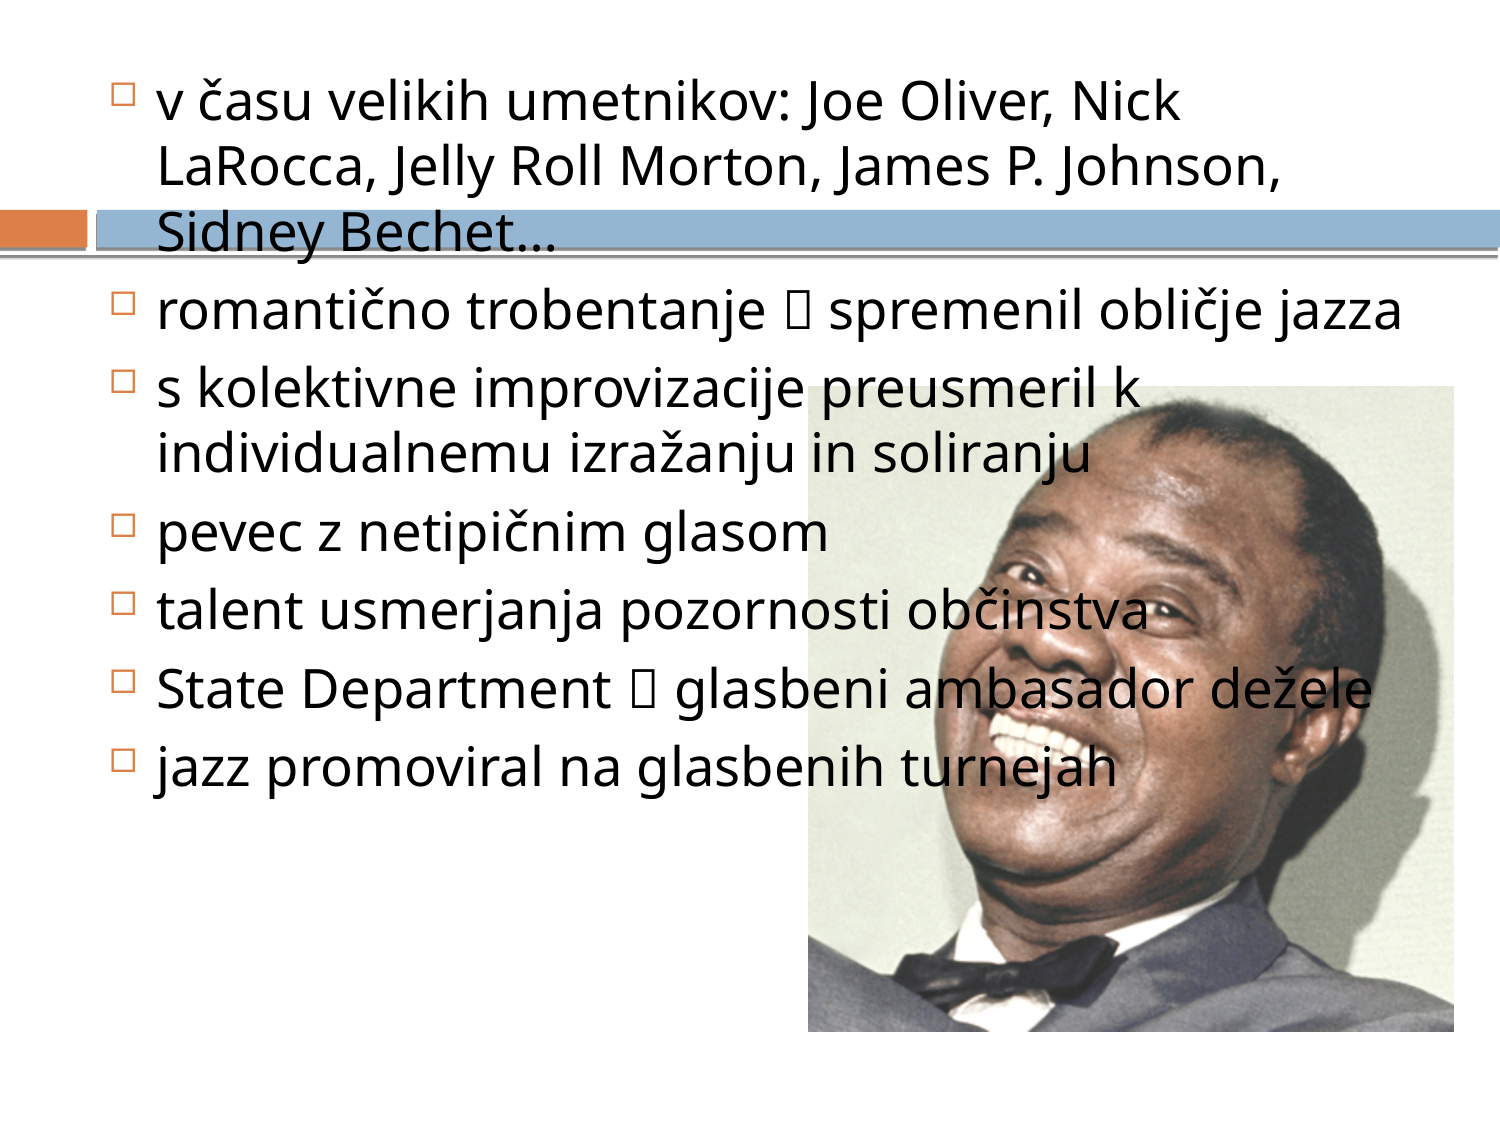

# v času velikih umetnikov: Joe Oliver, Nick LaRocca, Jelly Roll Morton, James P. Johnson, Sidney Bechet…
romantično trobentanje  spremenil obličje jazza
s kolektivne improvizacije preusmeril k individualnemu izražanju in soliranju
pevec z netipičnim glasom
talent usmerjanja pozornosti občinstva
State Department  glasbeni ambasador dežele
jazz promoviral na glasbenih turnejah